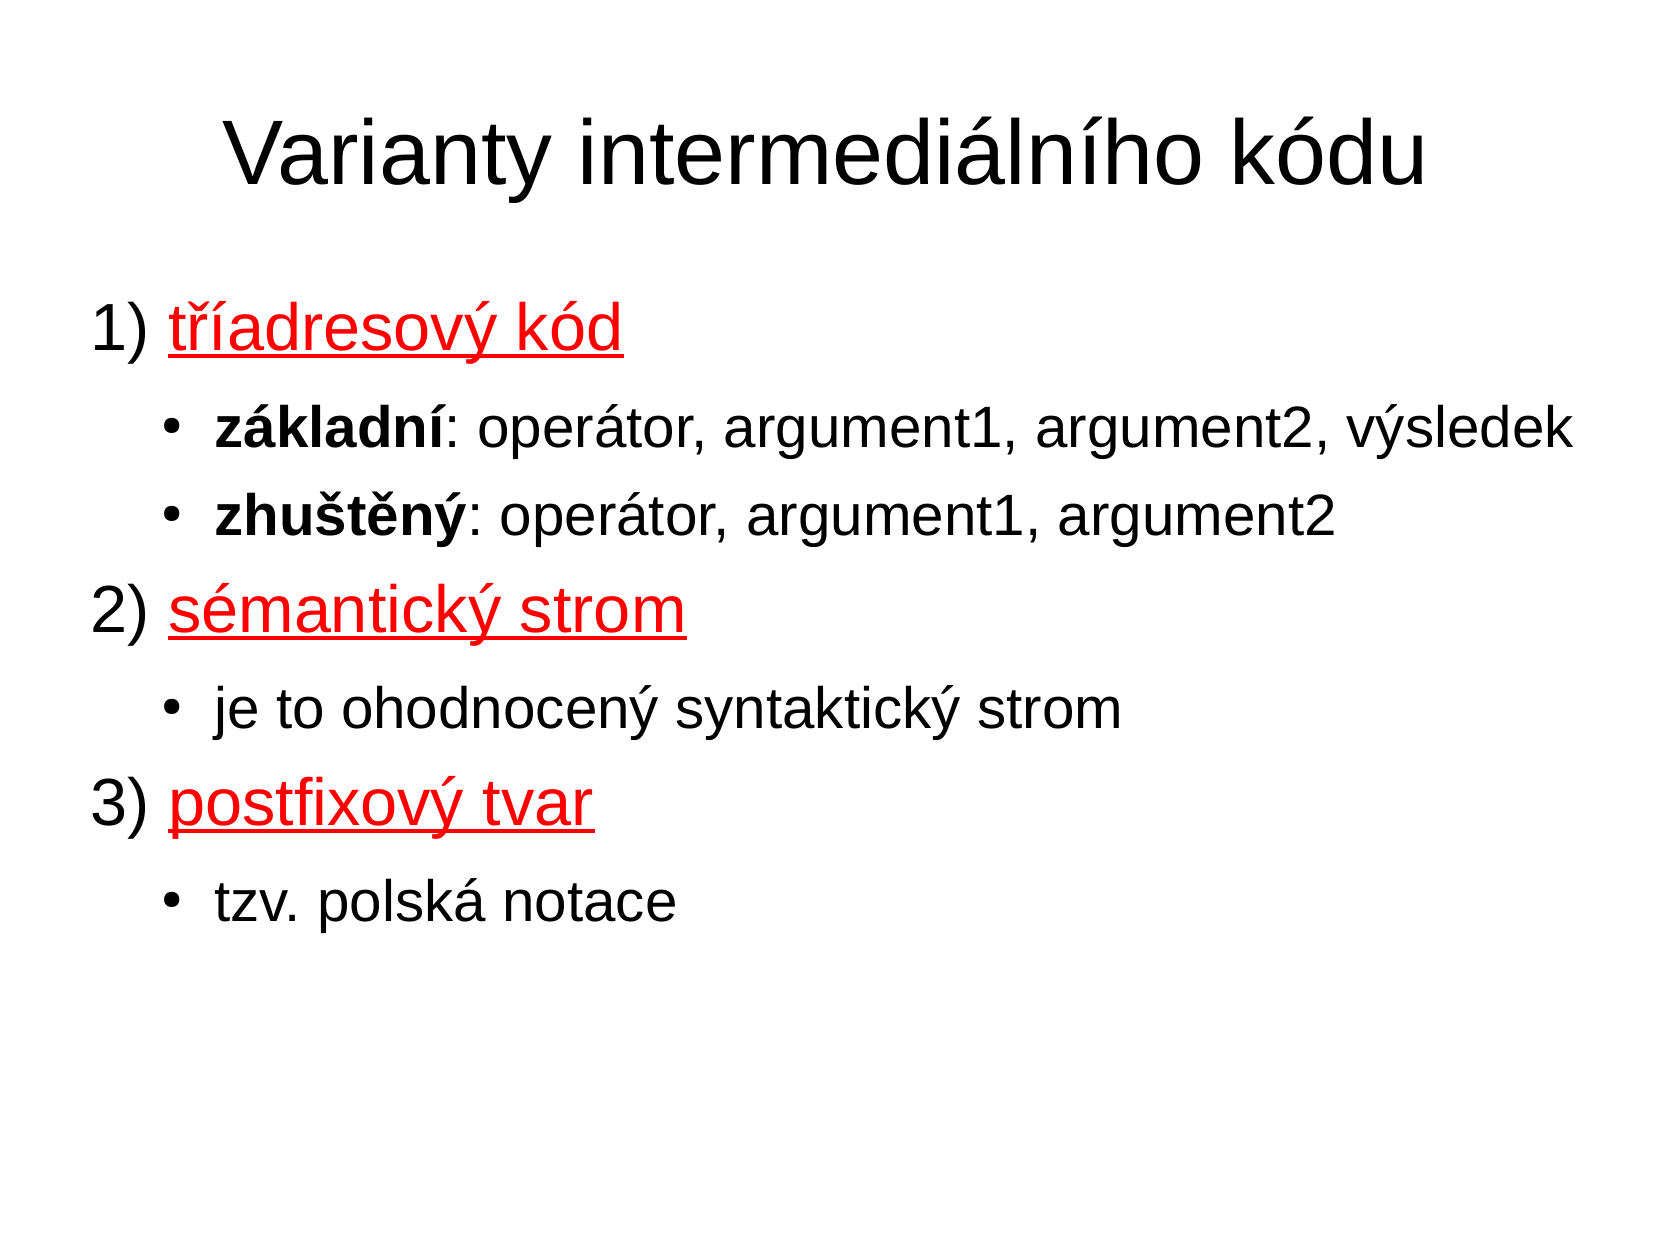

# Varianty intermediálního kódu
 tříadresový kód
základní: operátor, argument1, argument2, výsledek
zhuštěný: operátor, argument1, argument2
 sémantický strom
je to ohodnocený syntaktický strom
 postfixový tvar
tzv. polská notace